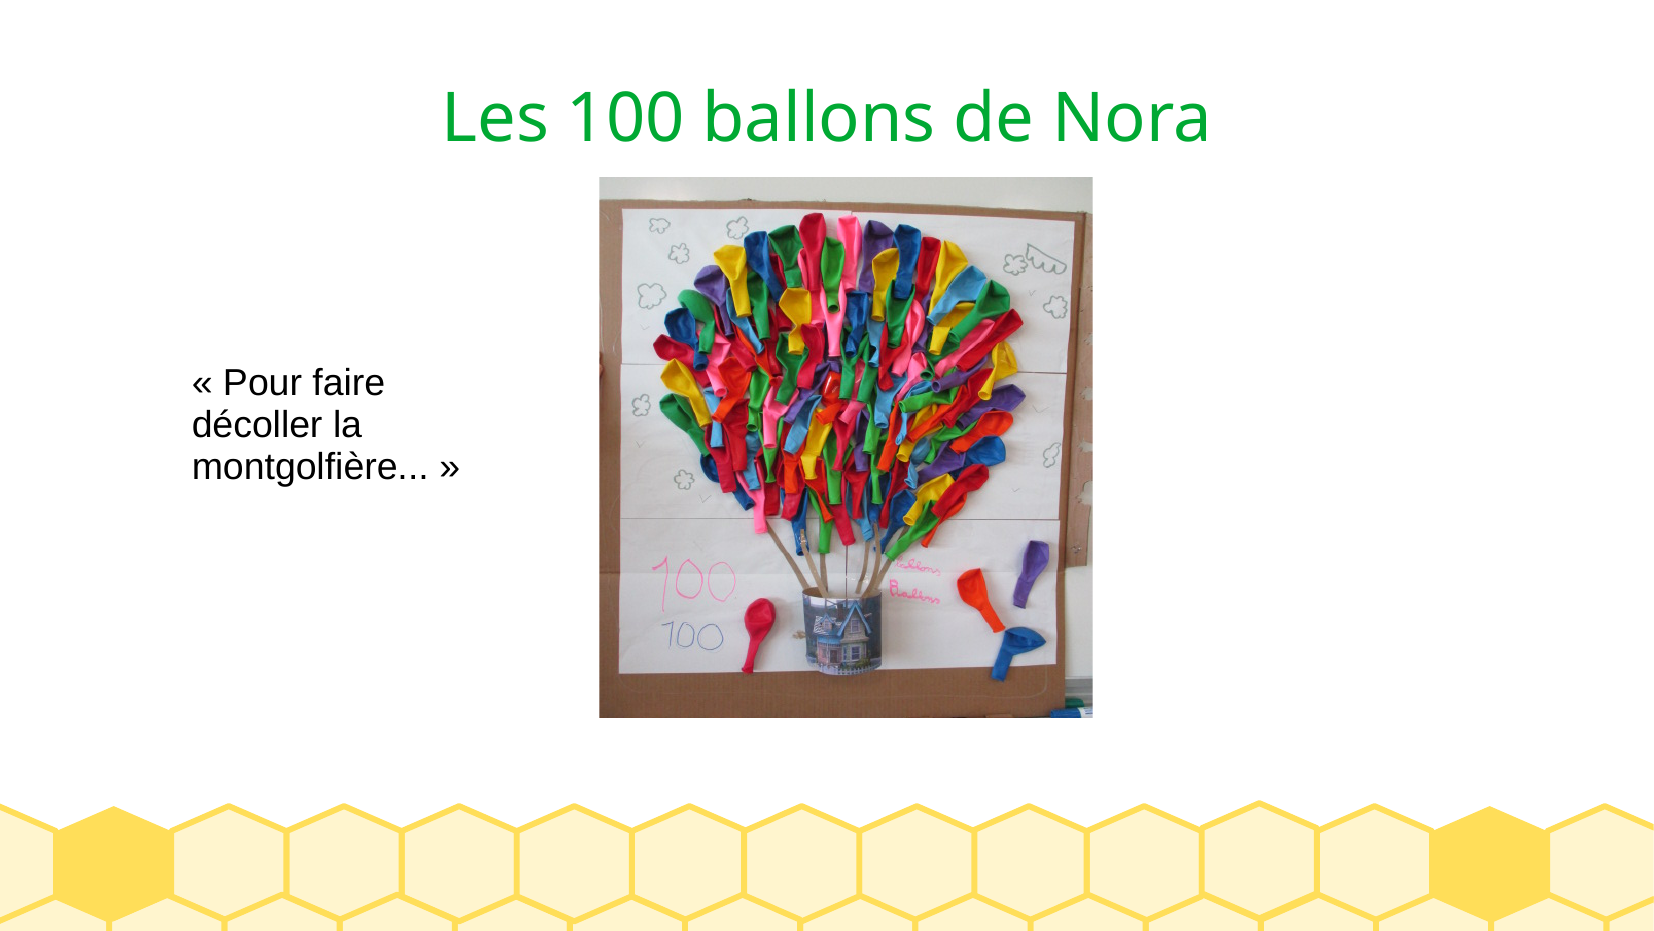

# Les 100 ballons de Nora
« Pour faire décoller la montgolfière... »